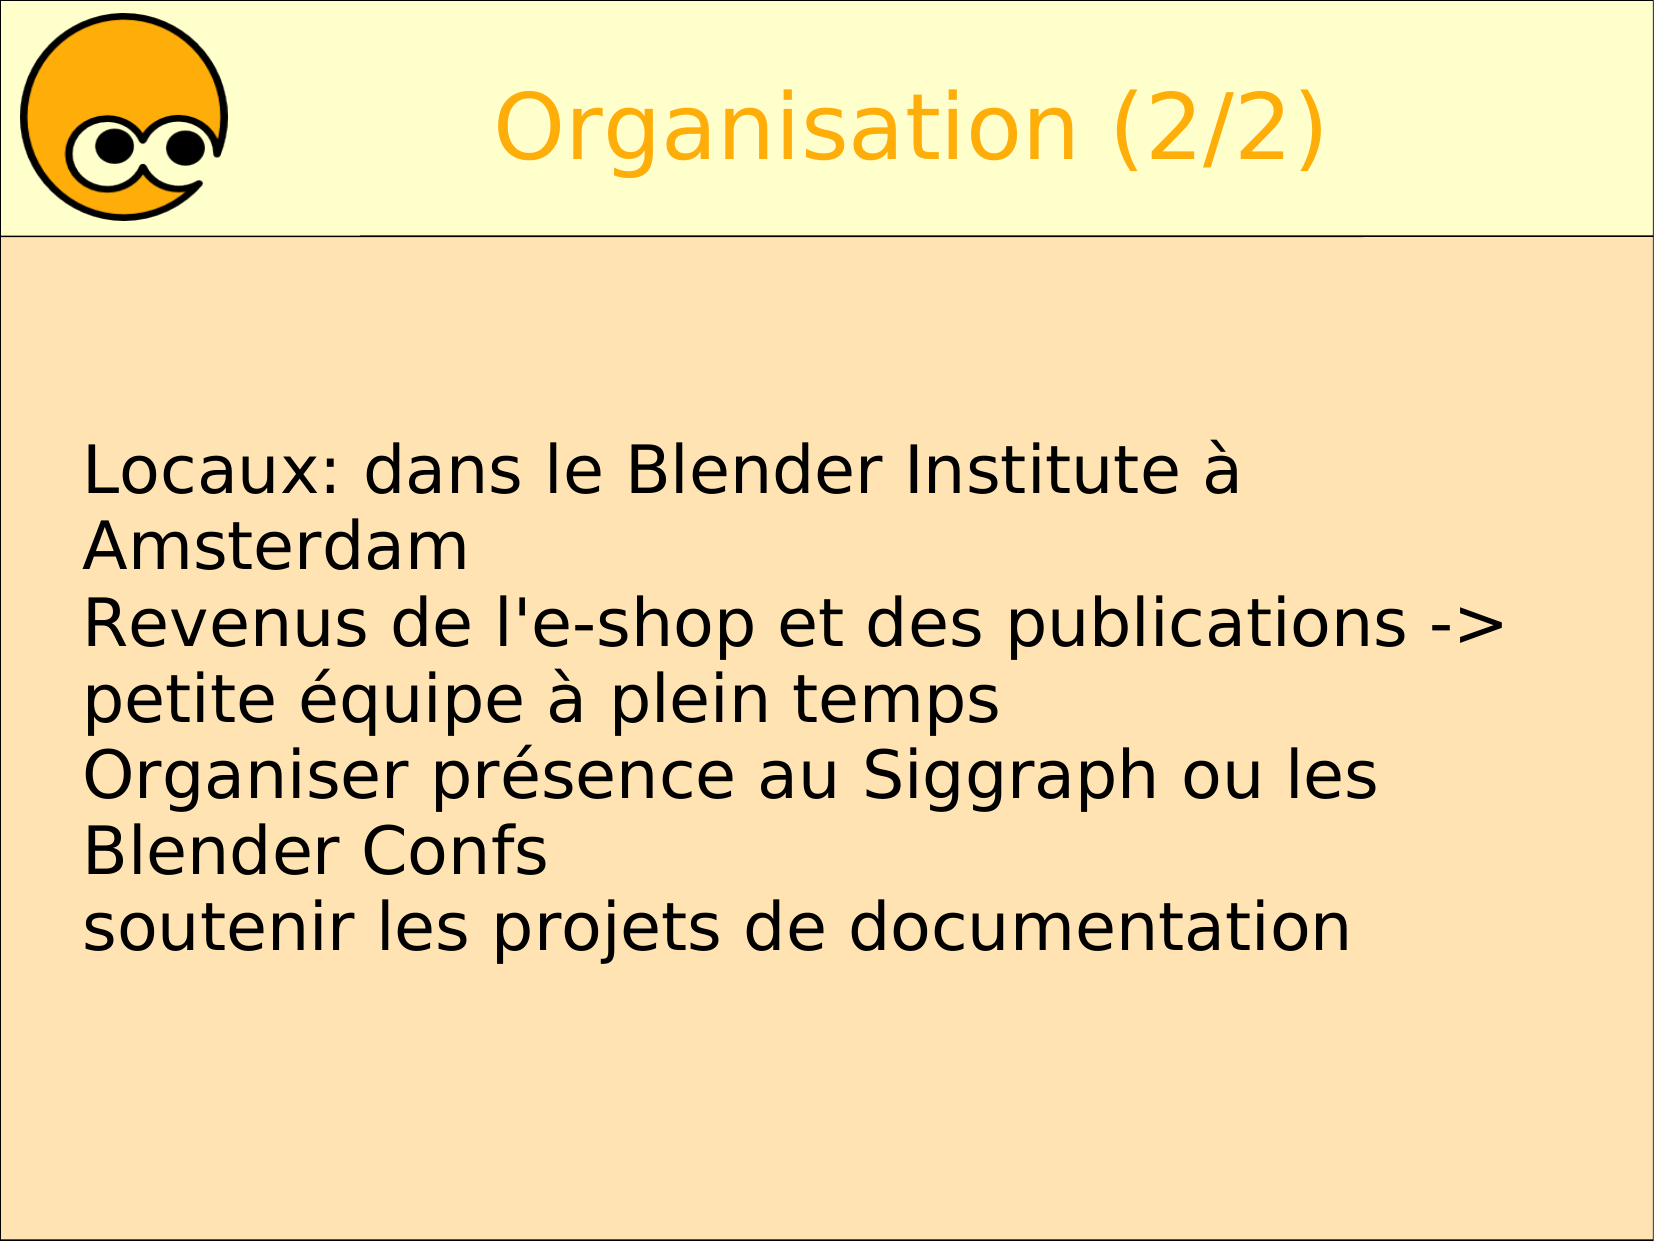

# Organisation (2/2)
Locaux: dans le Blender Institute à Amsterdam
Revenus de l'e-shop et des publications -> petite équipe à plein temps
Organiser présence au Siggraph ou les Blender Confs
soutenir les projets de documentation